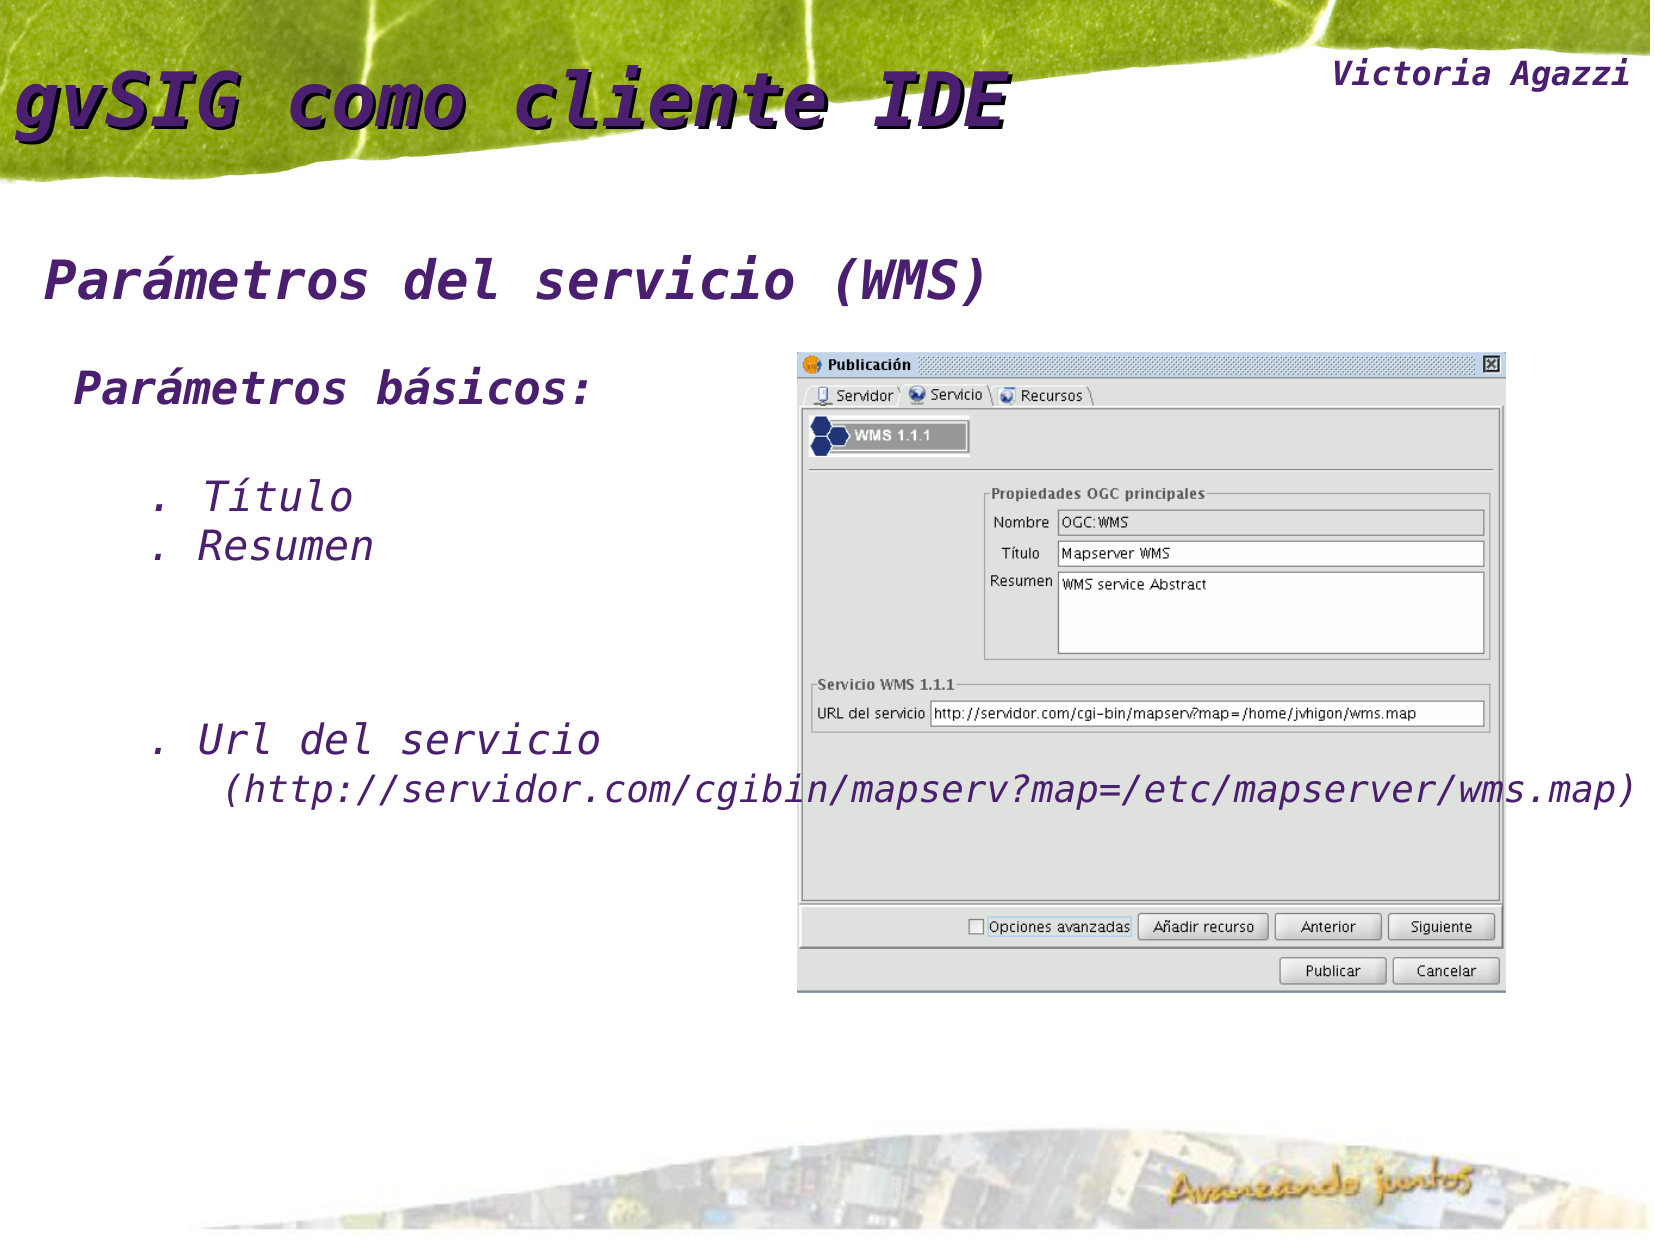

gvSIG como cliente IDE
Victoria Agazzi
Parámetros del servicio (WMS)
Parámetros básicos:
	. Título
	. Resumen
	. Url del servicio
		(http://servidor.com/cgi­bin/mapserv?map=/etc/mapserver/wms.map)